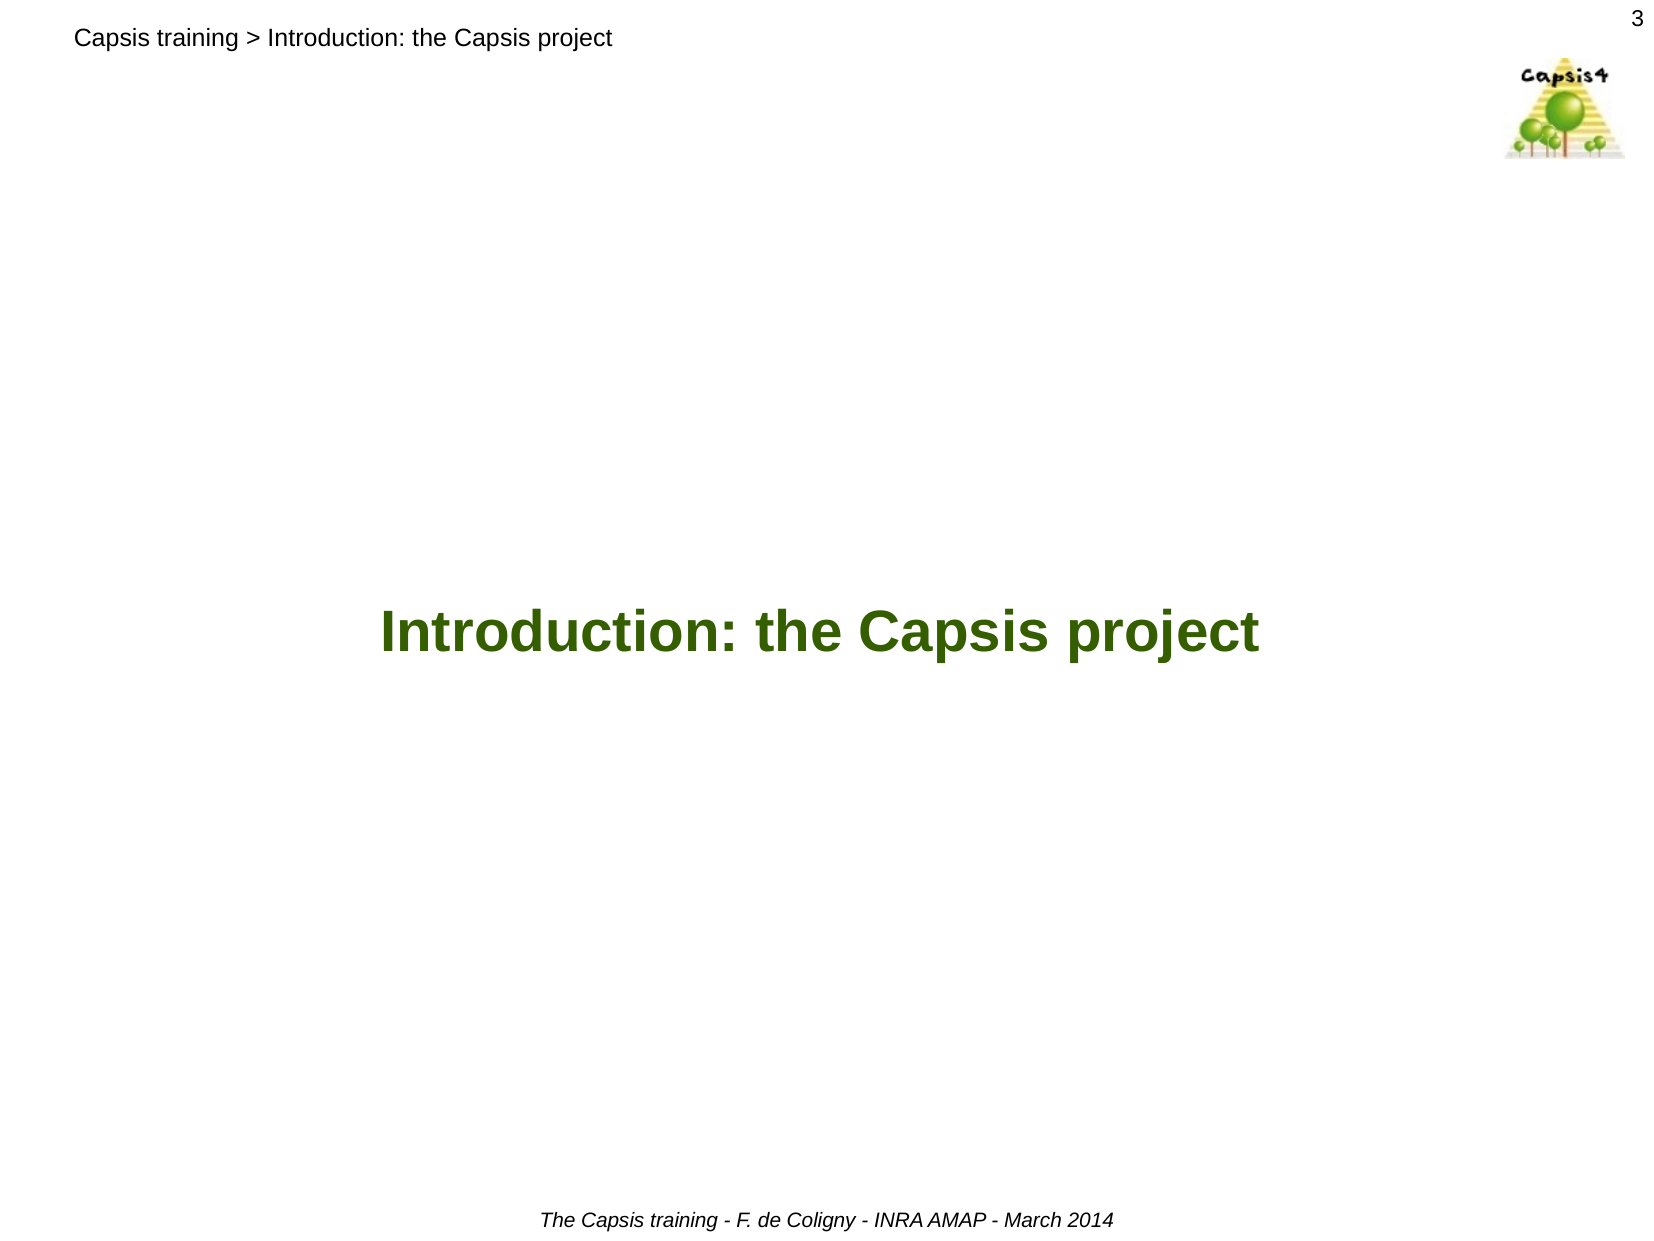

3
Capsis training > Introduction: the Capsis project
Introduction: the Capsis project
The Capsis training - F. de Coligny - INRA AMAP - March 2014